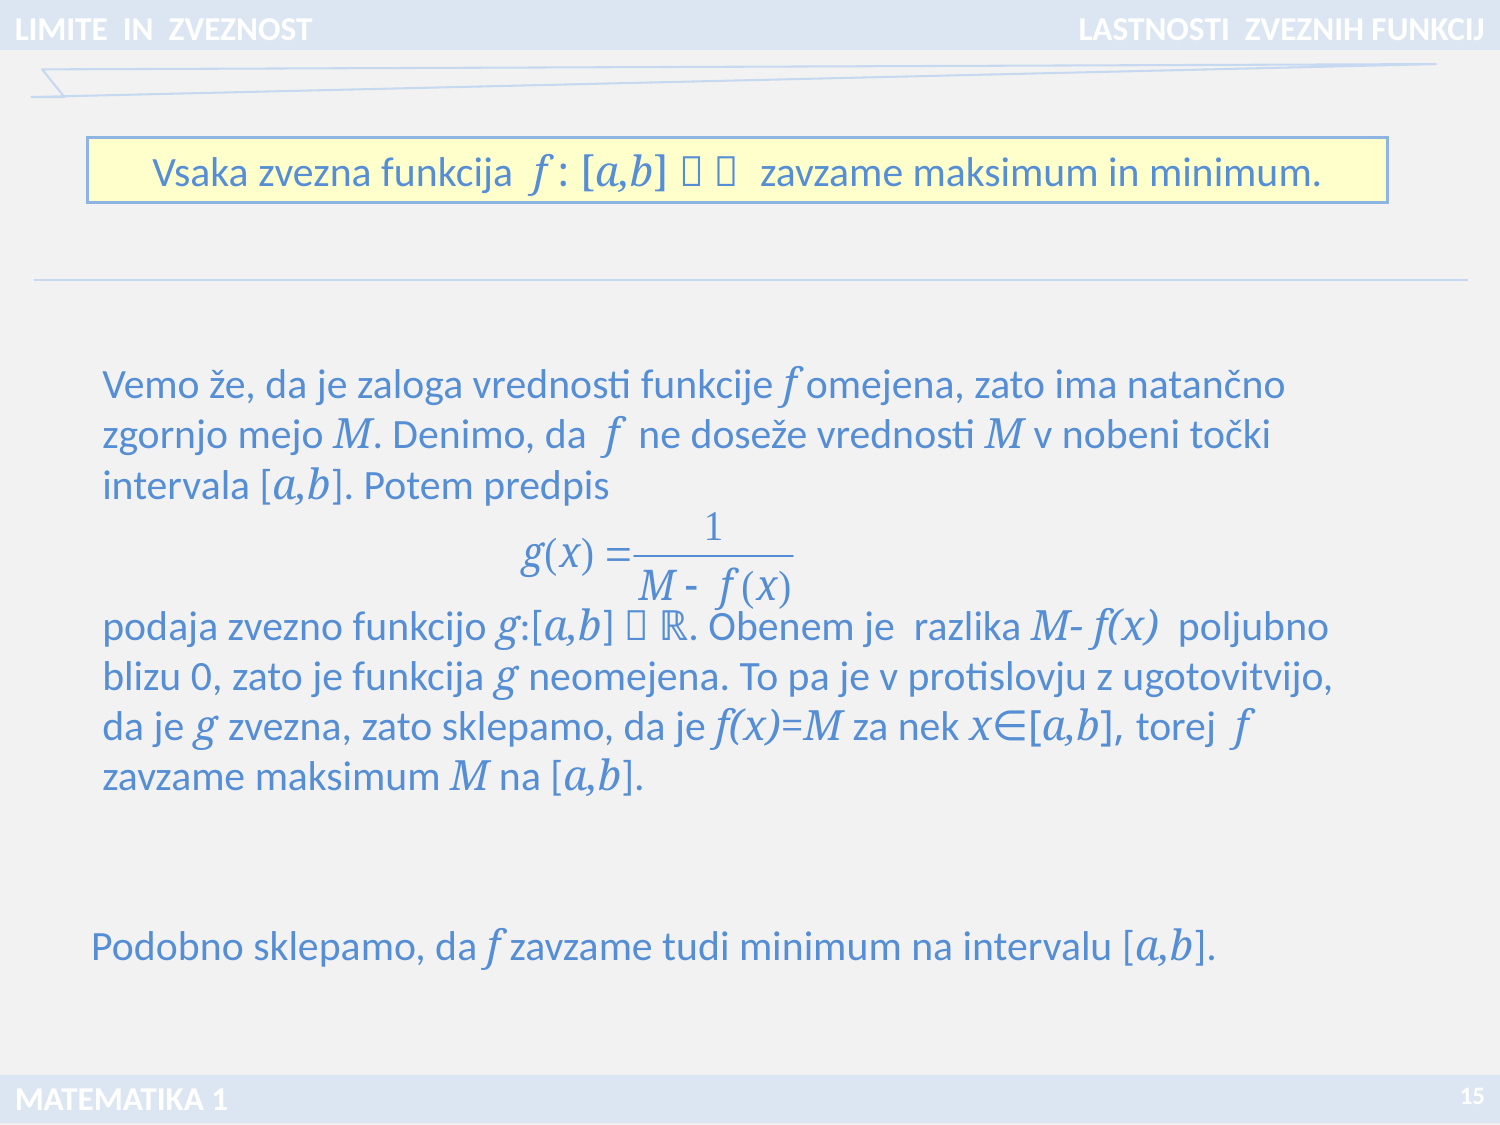

LIMITE IN ZVEZNOST
 LASTNOSTI ZVEZNIH FUNKCIJ
Vsaka zvezna funkcija f : [a,b]   zavzame maksimum in minimum.
Vemo že, da je zaloga vrednosti funkcije f omejena, zato ima natančno zgornjo mejo M. Denimo, da f ne doseže vrednosti M v nobeni točki intervala [a,b]. Potem predpis
podaja zvezno funkcijo g:[a,b]  ℝ. Obenem je razlika M- f(x) poljubno blizu 0, zato je funkcija g neomejena. To pa je v protislovju z ugotovitvijo, da je g zvezna, zato sklepamo, da je f(x)=M za nek x∈[a,b], torej f zavzame maksimum M na [a,b].
Podobno sklepamo, da f zavzame tudi minimum na intervalu [a,b].
MATEMATIKA 1